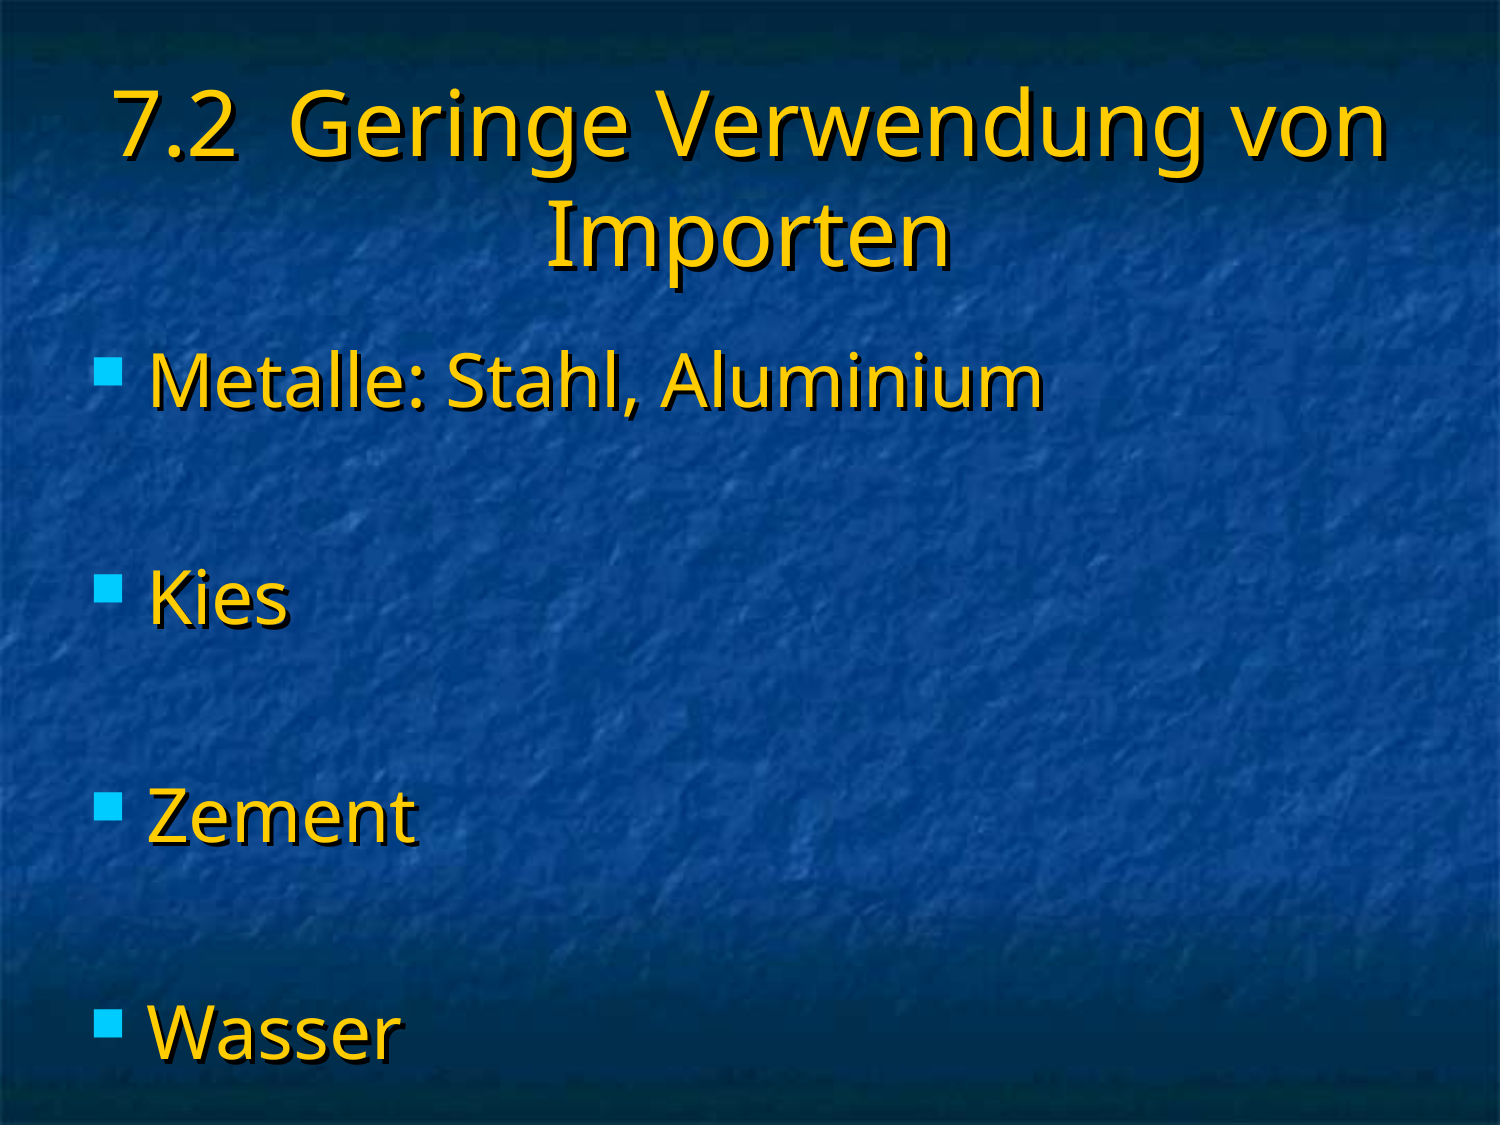

# 7.2 Geringe Verwendung von Importen
Metalle: Stahl, Aluminium
Kies
Zement
Wasser